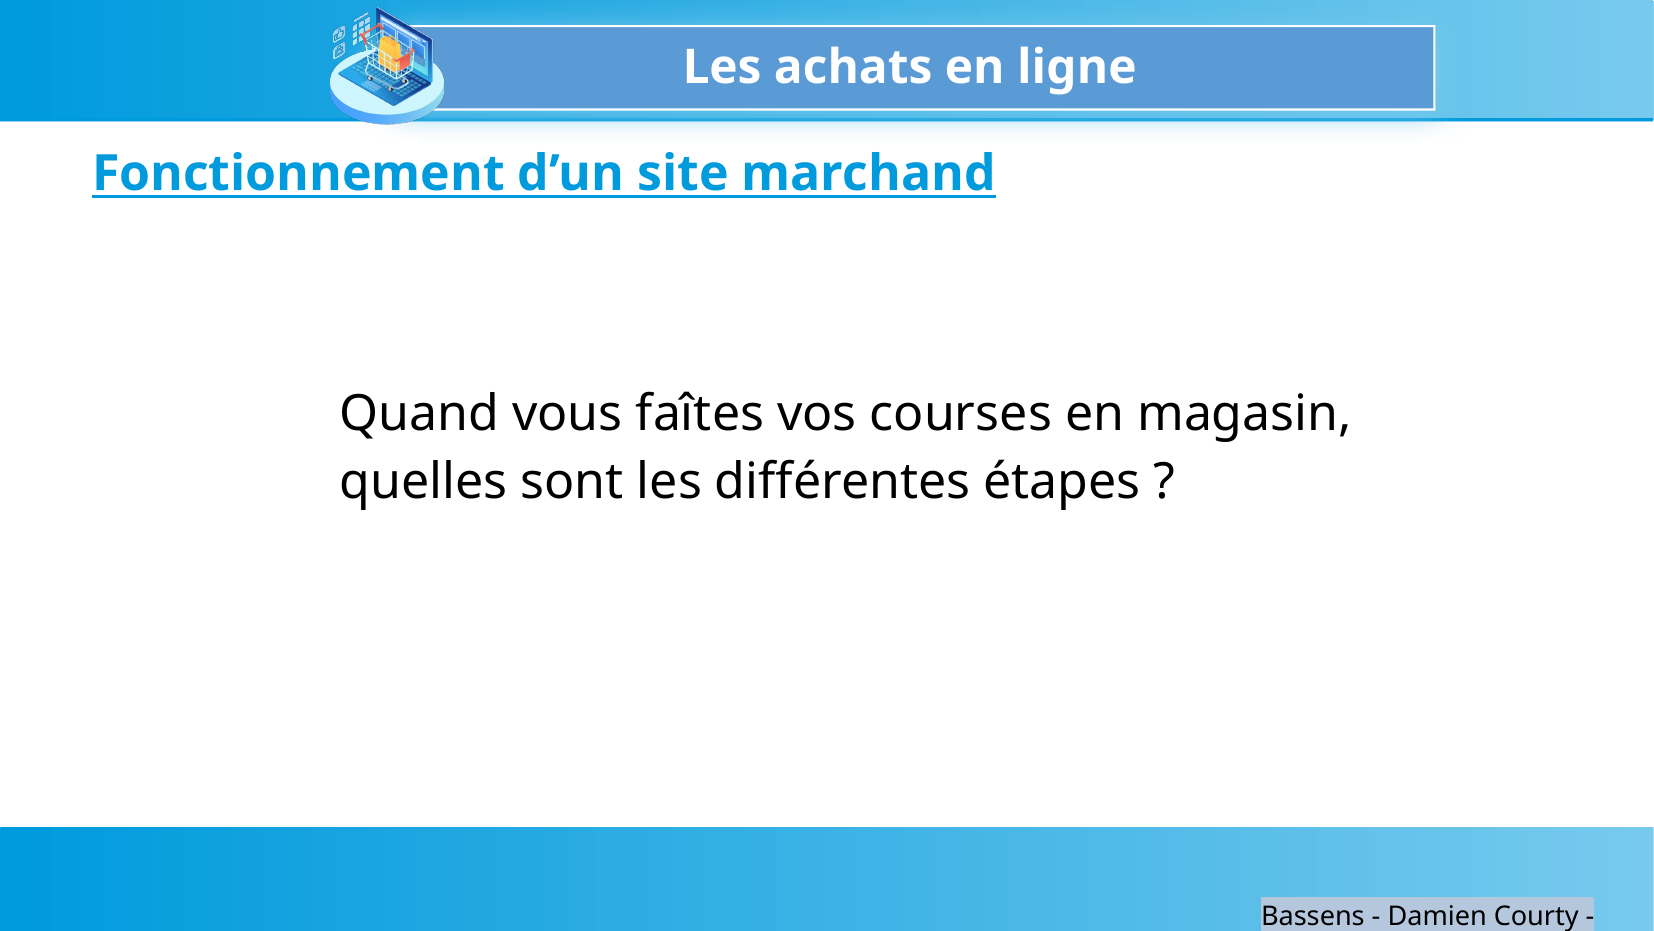

Les achats en ligne
Fonctionnement d’un site marchand
Quand vous faîtes vos courses en magasin, quelles sont les différentes étapes ?
Bassens - Damien Courty - 2024